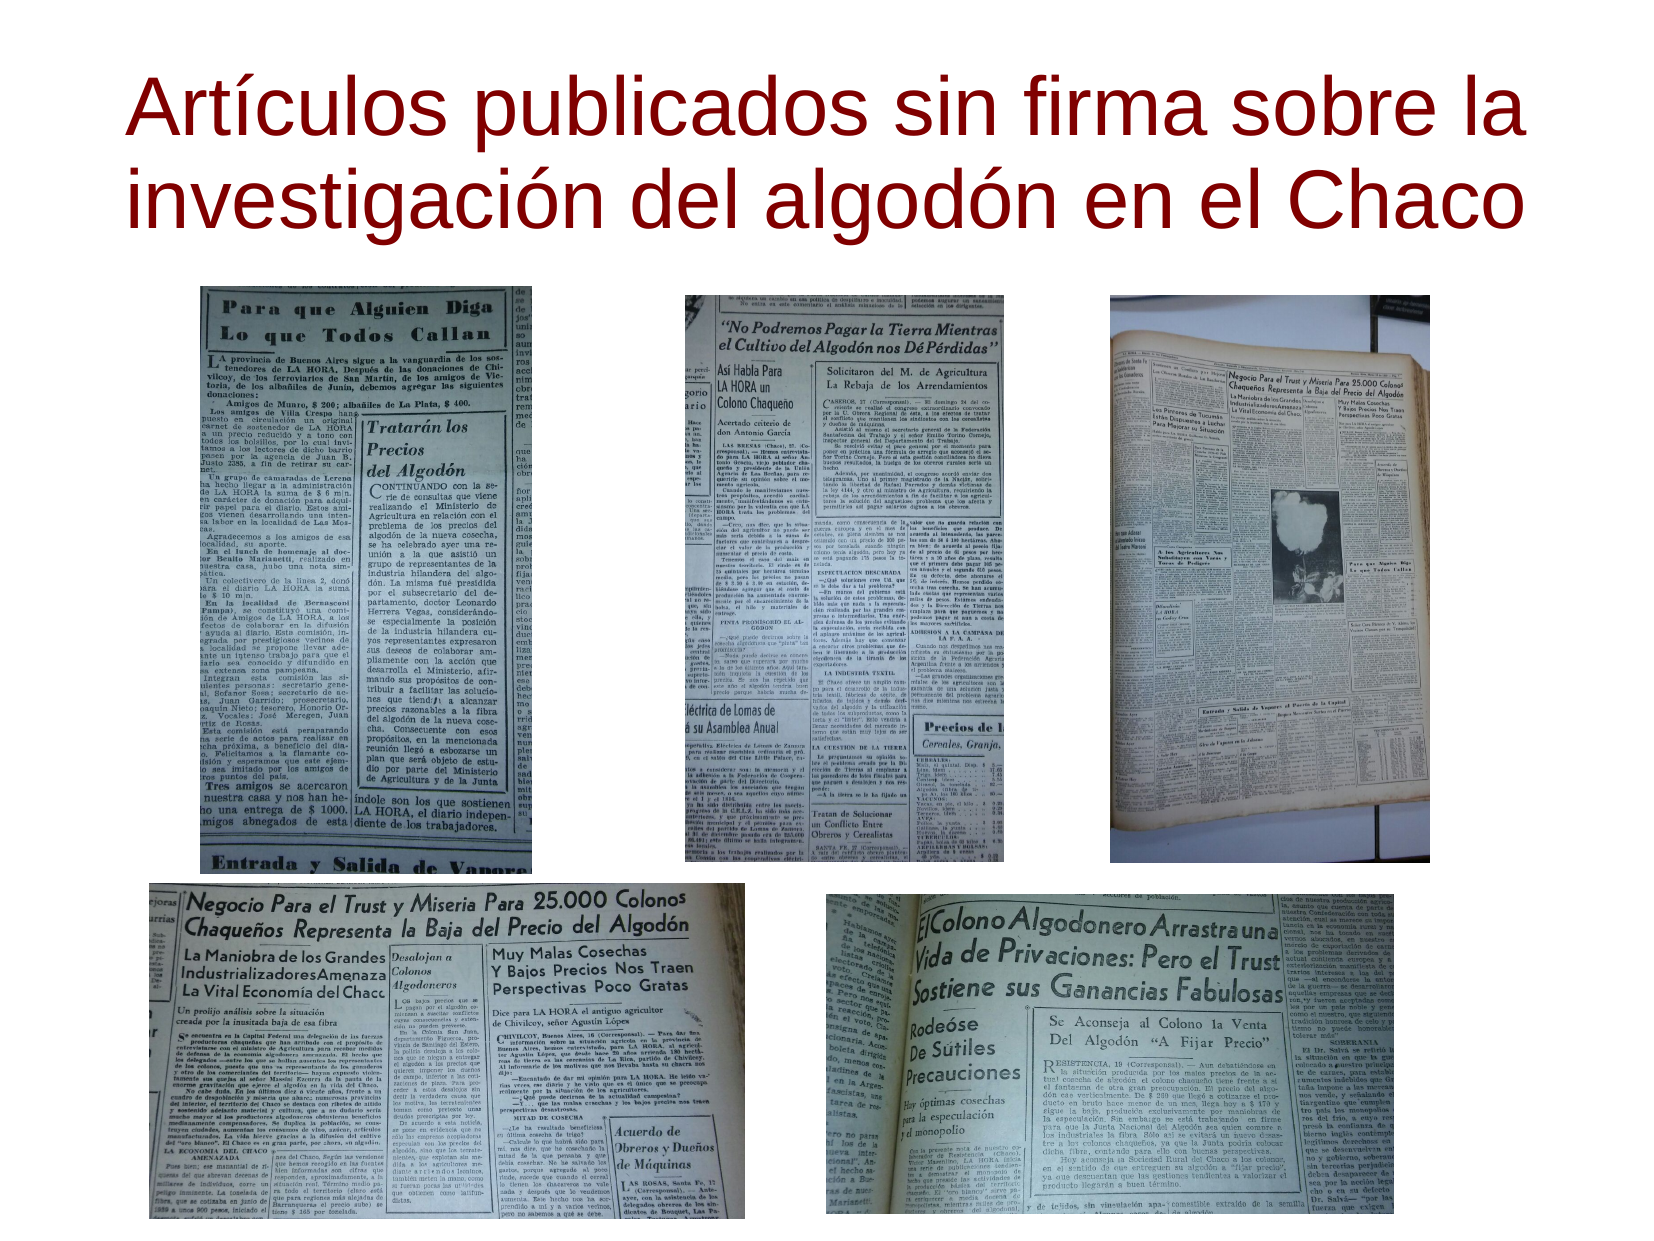

# Artículos publicados sin firma sobre la investigación del algodón en el Chaco